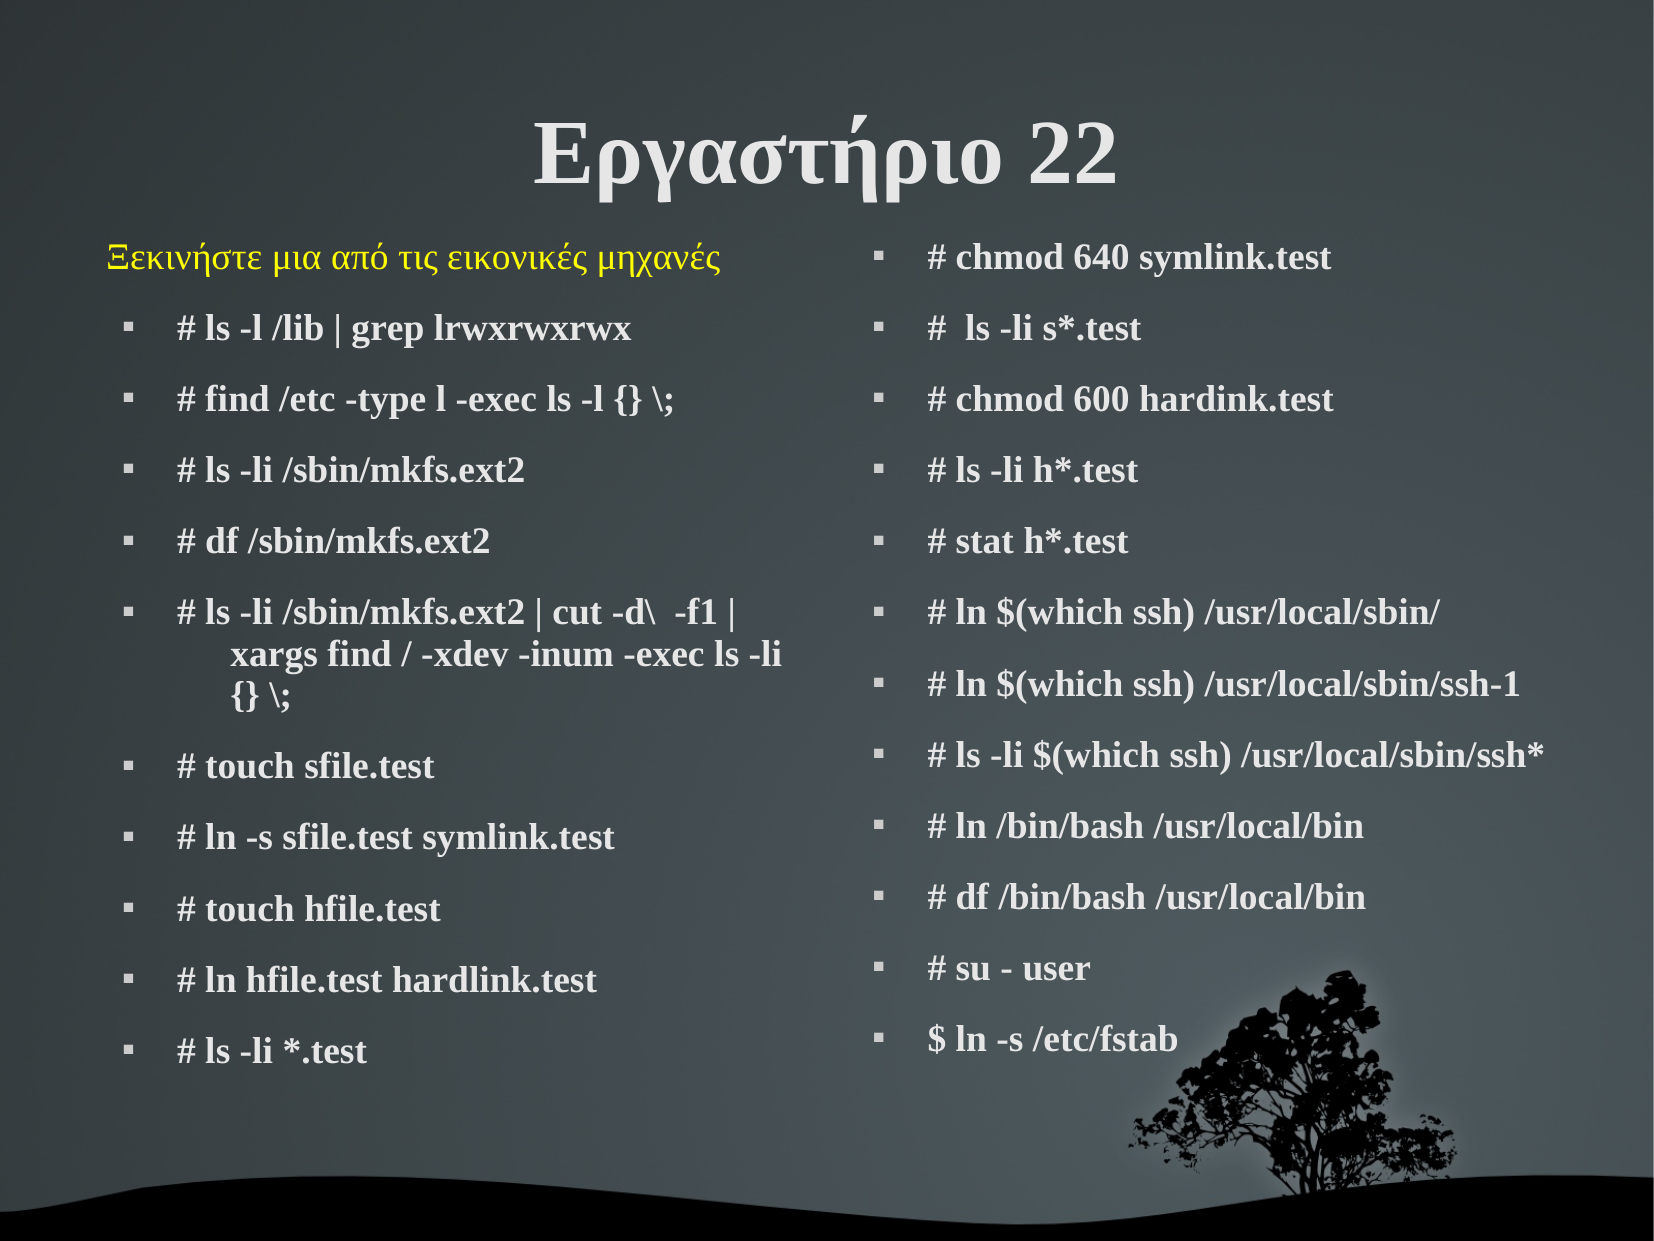

Εργαστήριο 22
# Ξεκινήστε μια από τις εικονικές μηχανές
# ls -l /lib | grep lrwxrwxrwx
# find /etc -type l -exec ls -l {} \;
# ls -li /sbin/mkfs.ext2
# df /sbin/mkfs.ext2
# ls -li /sbin/mkfs.ext2 | cut -d\ -f1 | xargs find / -xdev -inum -exec ls -li {} \;
# touch sfile.test
# ln -s sfile.test symlink.test
# touch hfile.test
# ln hfile.test hardlink.test
# ls -li *.test
# chmod 640 symlink.test
# ls -li s*.test
# chmod 600 hardink.test
# ls -li h*.test
# stat h*.test
# ln $(which ssh) /usr/local/sbin/
# ln $(which ssh) /usr/local/sbin/ssh-1
# ls -li $(which ssh) /usr/local/sbin/ssh*
# ln /bin/bash /usr/local/bin
# df /bin/bash /usr/local/bin
# su - user
$ ln -s /etc/fstab